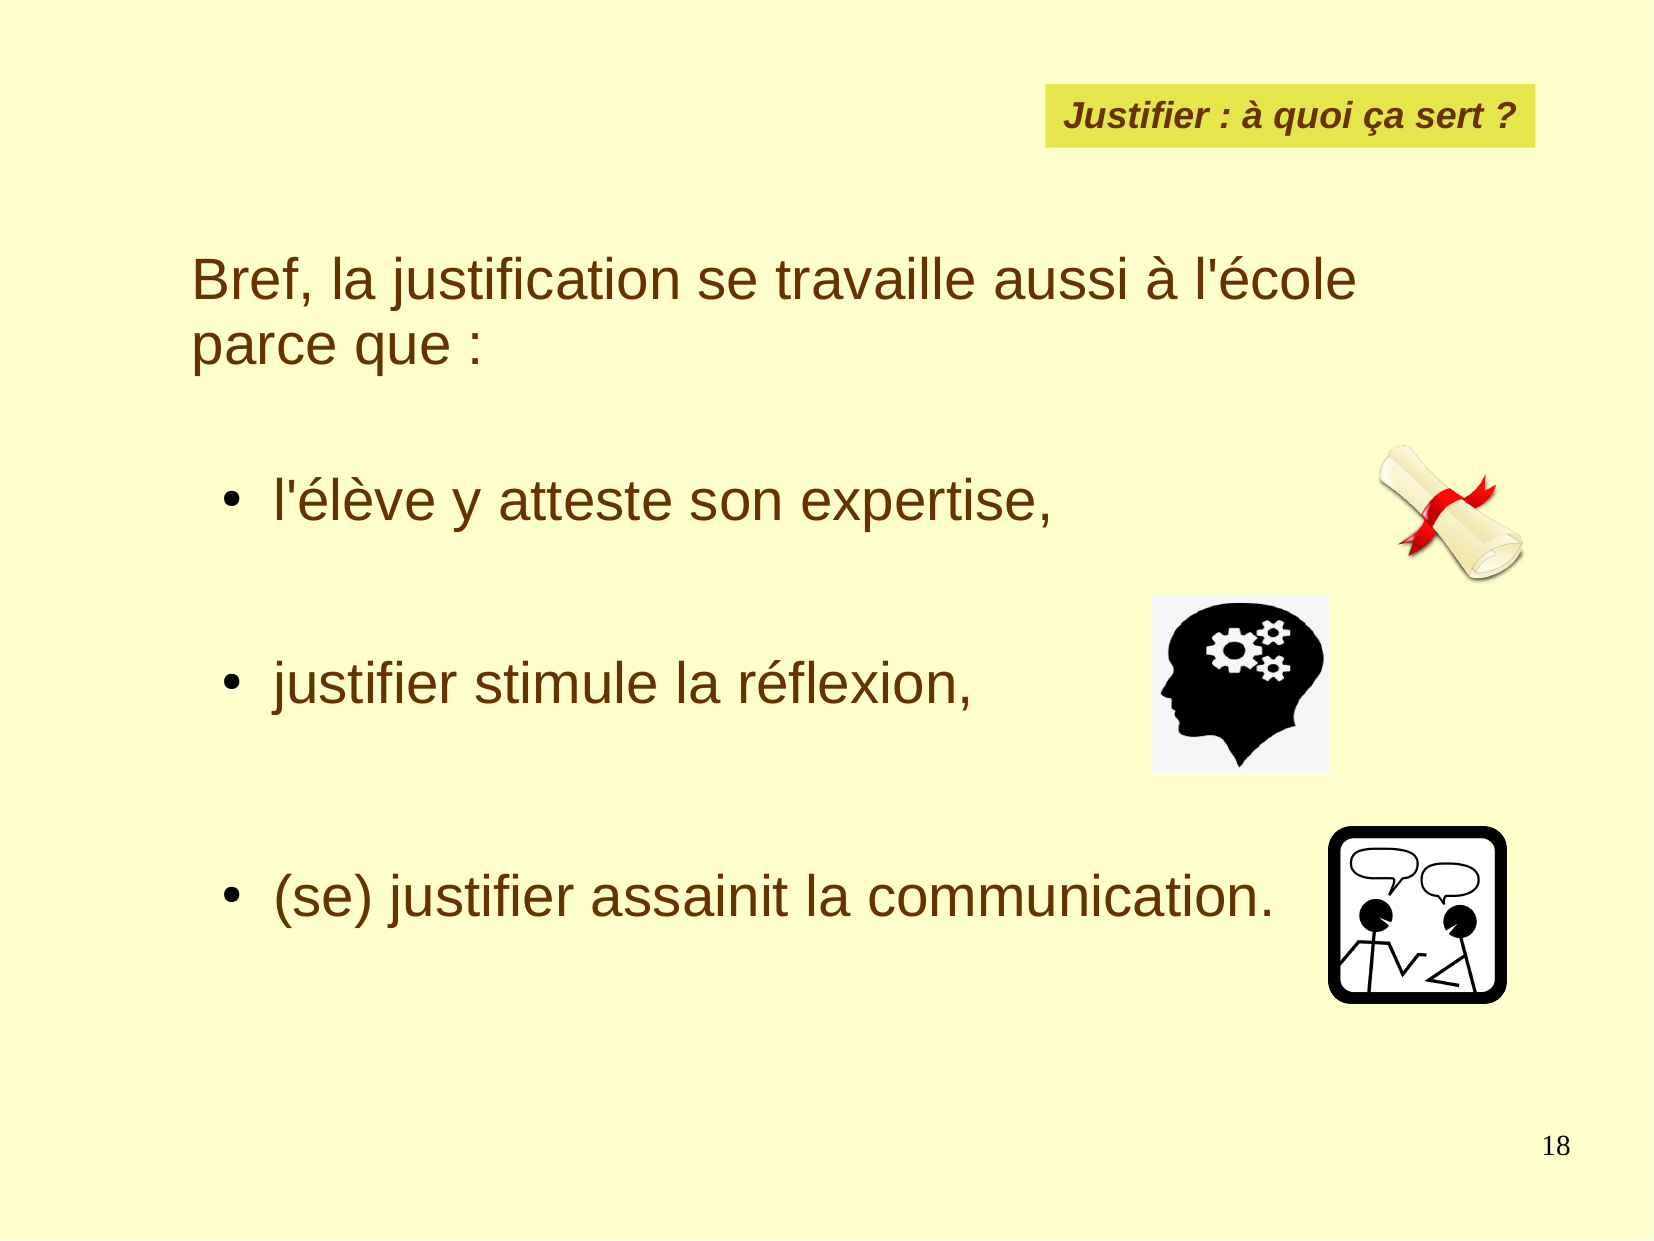

Justifier : à quoi ça sert ?
Bref, la justification se travaille aussi à l'école parce que :
 l'élève y atteste son expertise,
 justifier stimule la réflexion,
 (se) justifier assainit la communication.
18